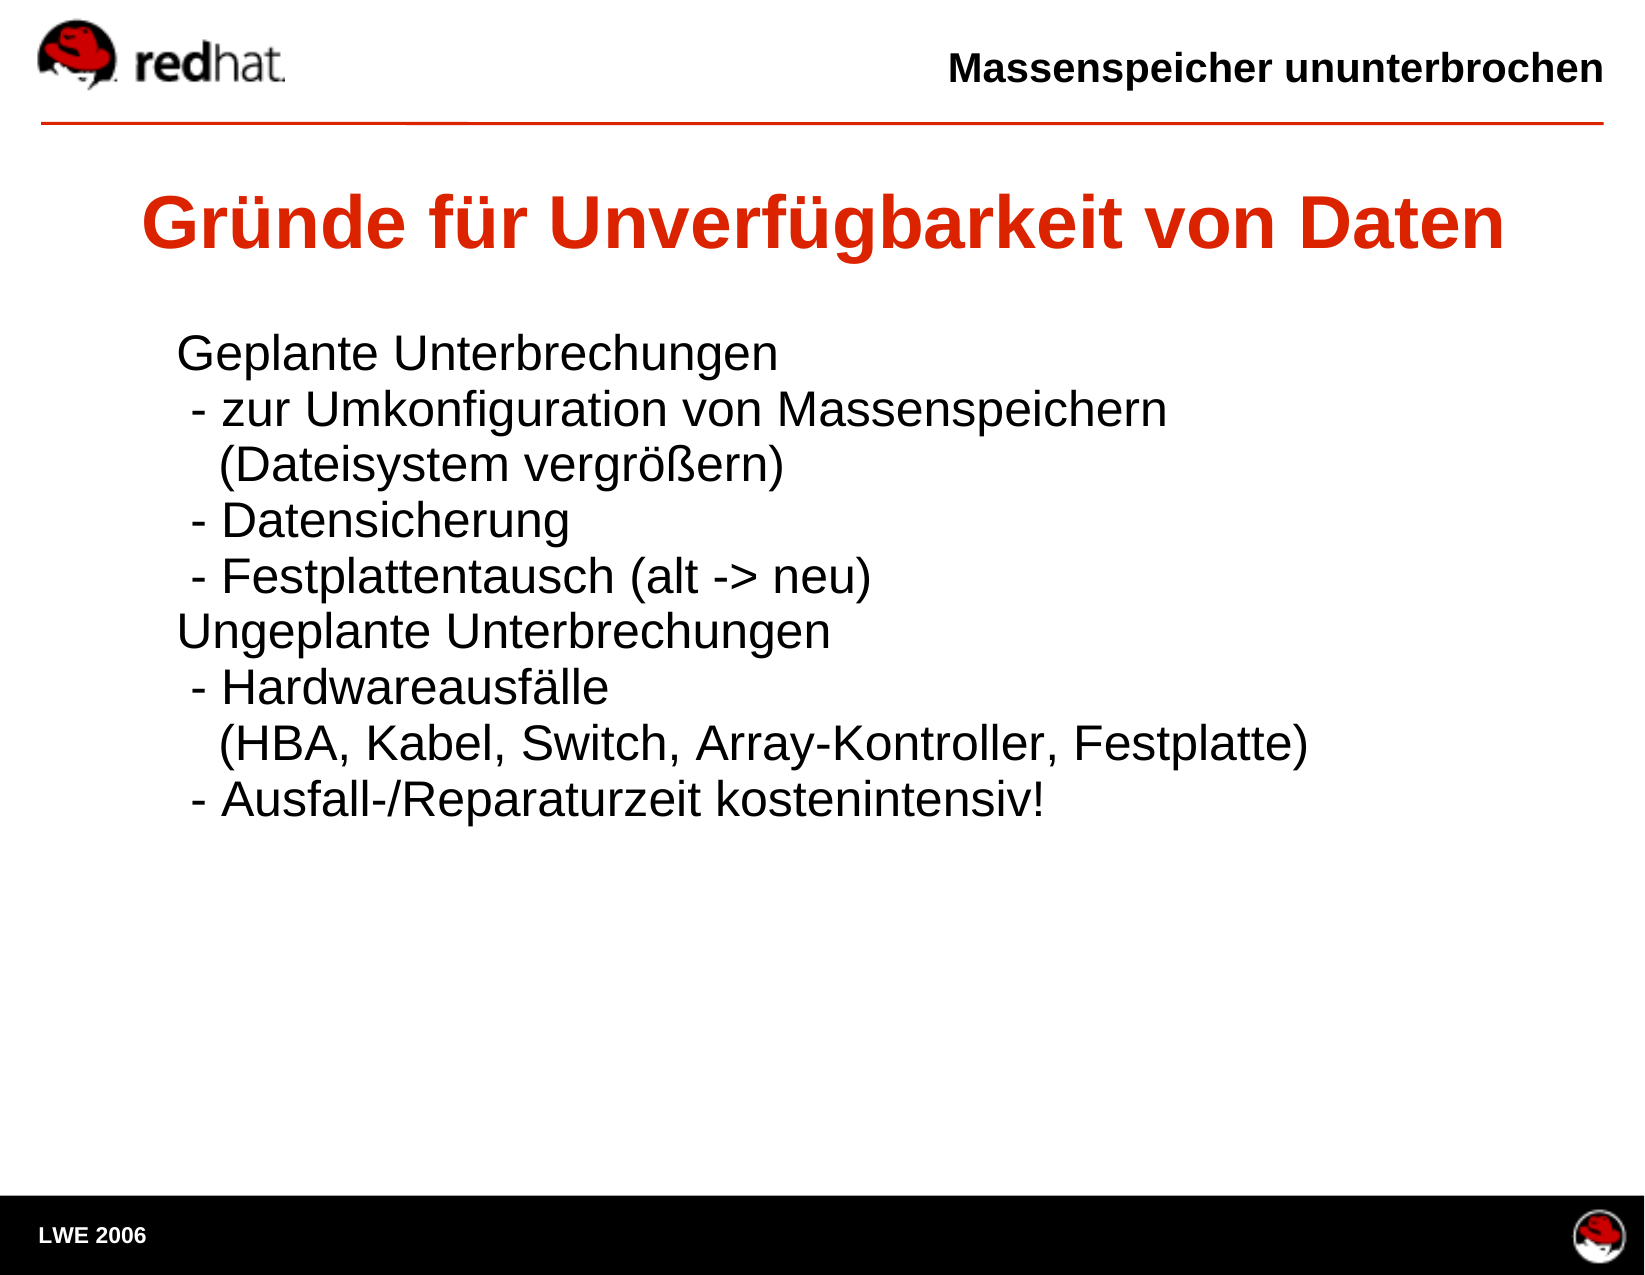

Massenspeicher ununterbrochen
Gründe für Unverfügbarkeit von Daten
 Geplante Unterbrechungen
 - zur Umkonfiguration von Massenspeichern
 (Dateisystem vergrößern)
 - Datensicherung
 - Festplattentausch (alt -> neu)
 Ungeplante Unterbrechungen
 - Hardwareausfälle
 (HBA, Kabel, Switch, Array-Kontroller, Festplatte)
 - Ausfall-/Reparaturzeit kostenintensiv!
LWE 2006